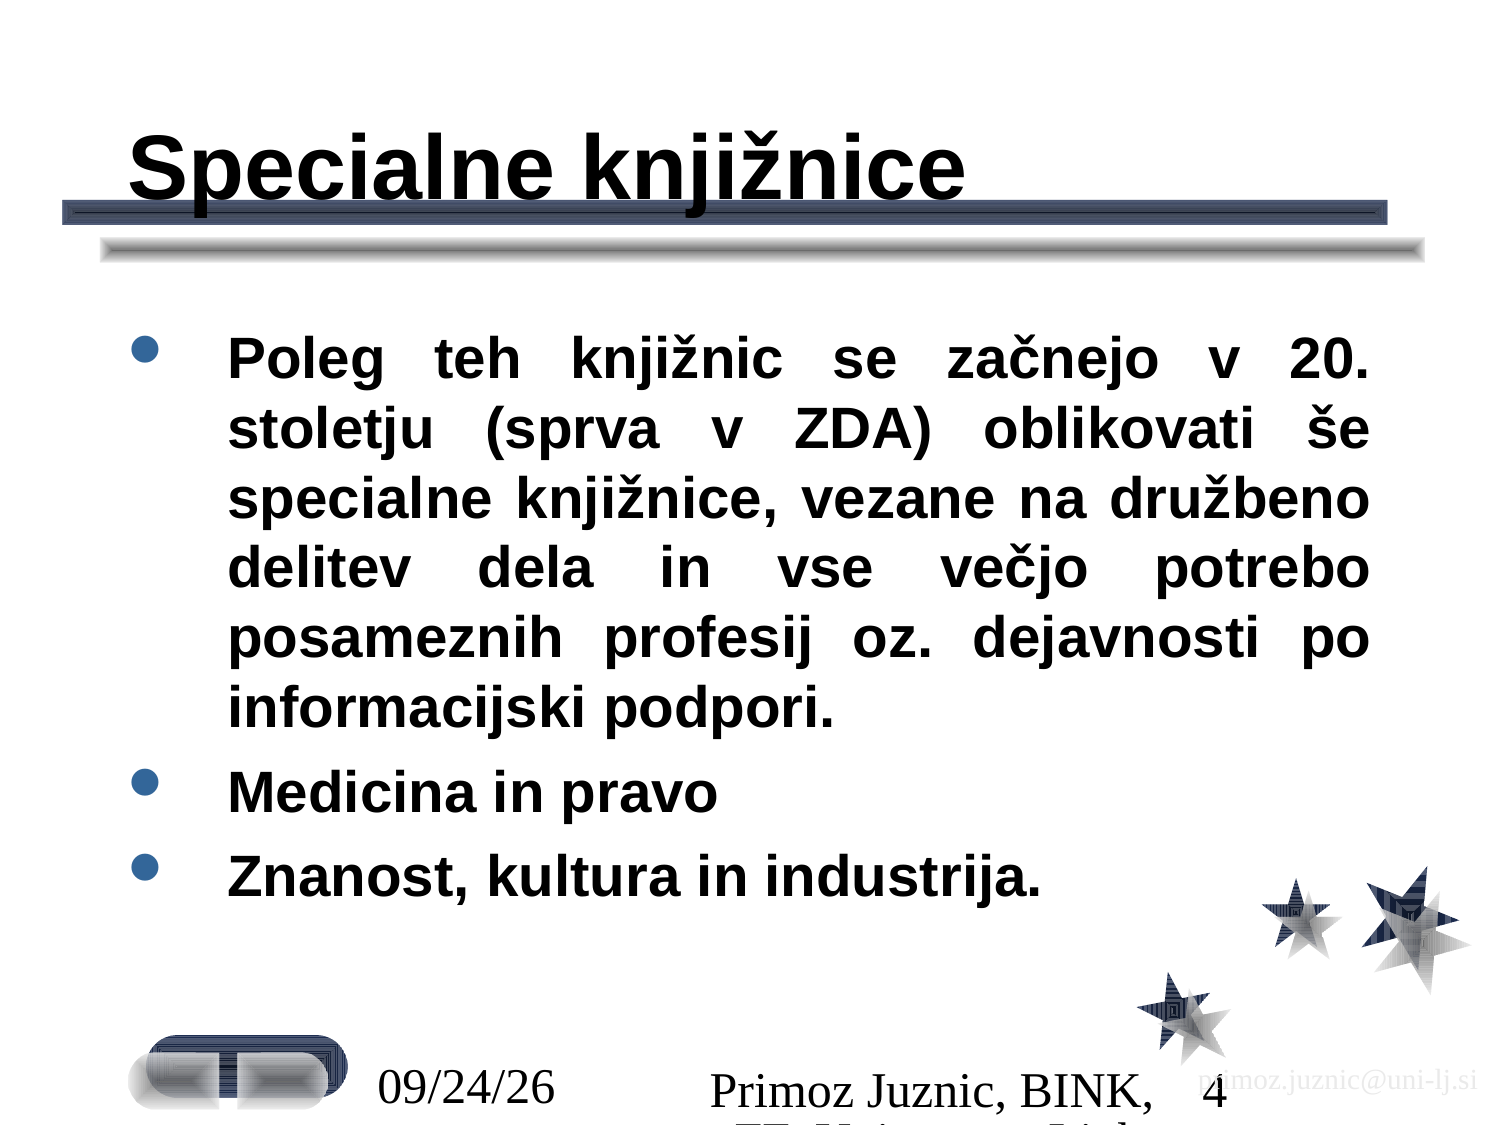

# Specialne knjižnice
Poleg teh knjižnic se začnejo v 20. stoletju (sprva v ZDA) oblikovati še specialne knjižnice, vezane na družbeno delitev dela in vse večjo potrebo posameznih profesij oz. dejavnosti po informacijski podpori.
Medicina in pravo
Znanost, kultura in industrija.
Primoz Juznic, BINK, FF, Univerza v Ljubljani
4